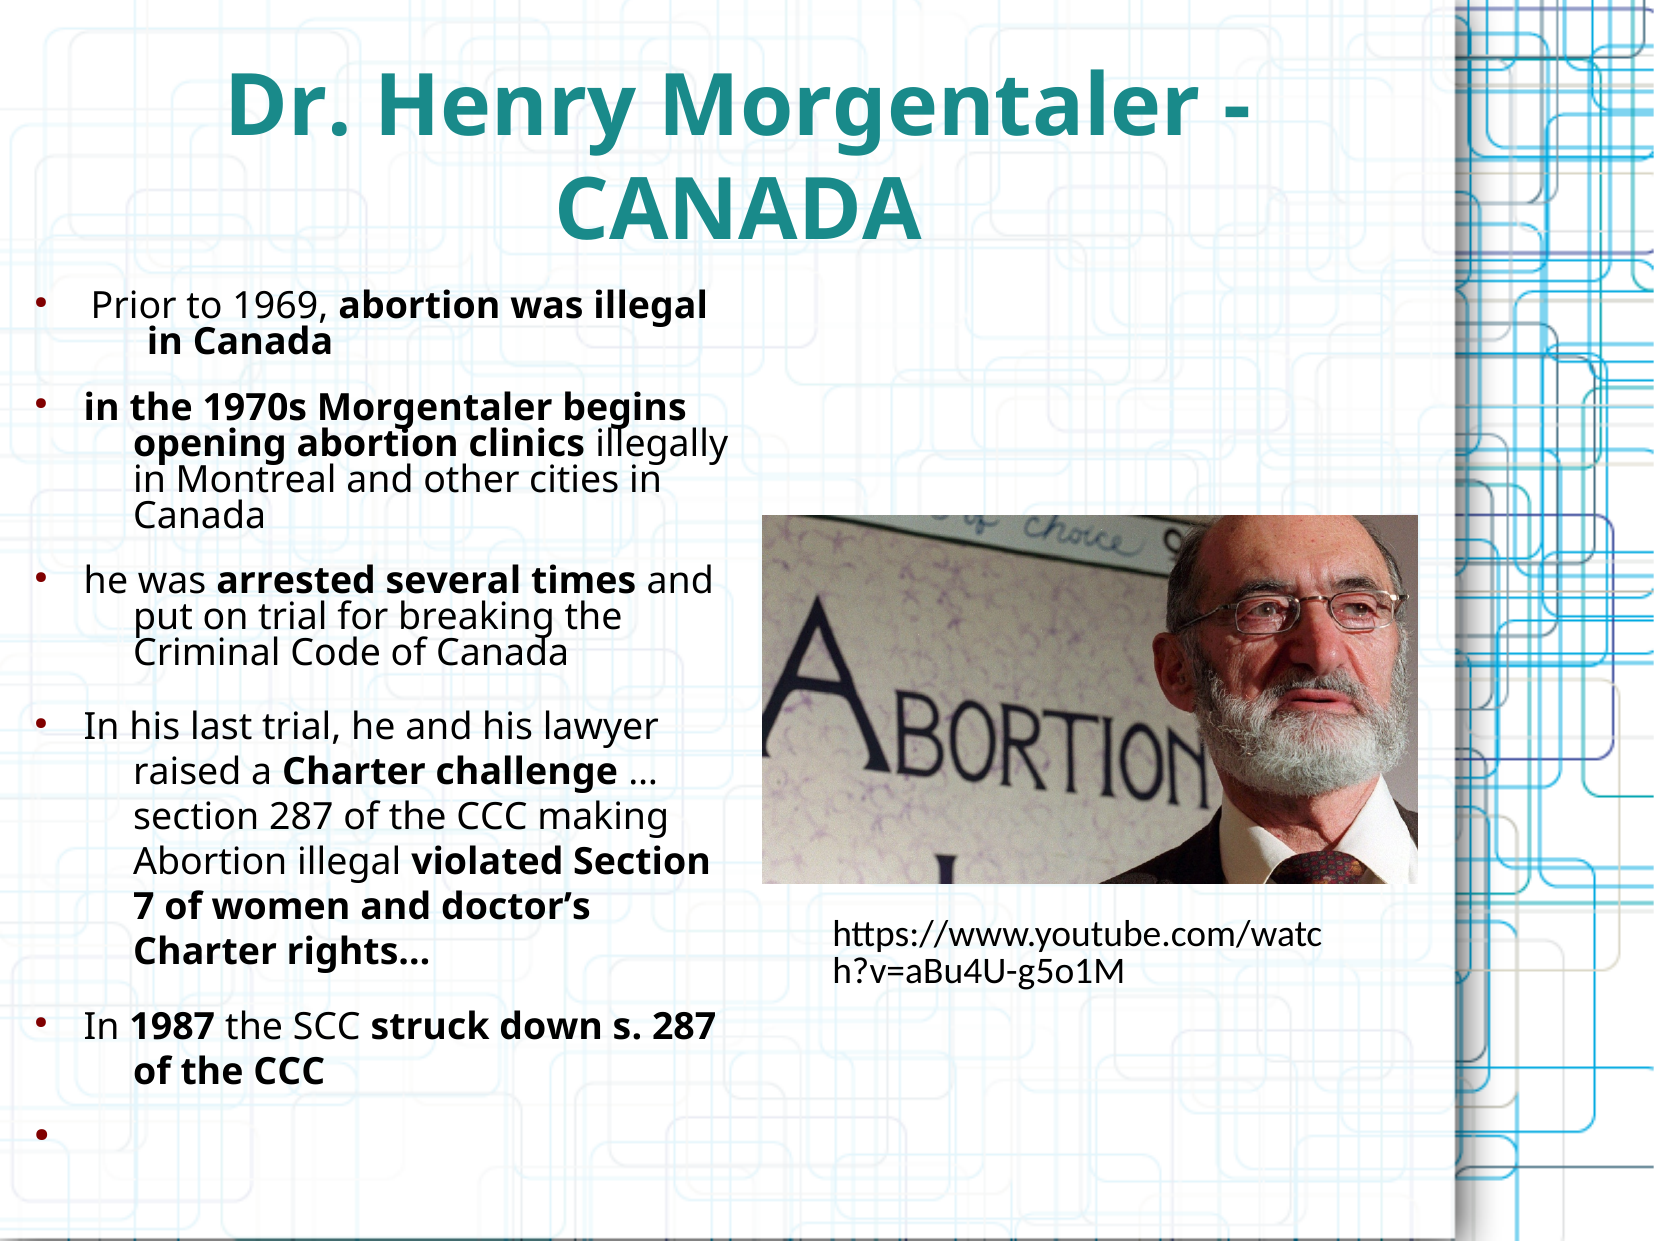

# Dr. Henry Morgentaler - CANADA
Prior to 1969, abortion was illegal in Canada
in the 1970s Morgentaler begins opening abortion clinics illegally in Montreal and other cities in Canada
he was arrested several times and put on trial for breaking the Criminal Code of Canada
In his last trial, he and his lawyer raised a Charter challenge … section 287 of the CCC making Abortion illegal violated Section 7 of women and doctor’s Charter rights…
In 1987 the SCC struck down s. 287 of the CCC
https://www.youtube.com/watch?v=aBu4U-g5o1M